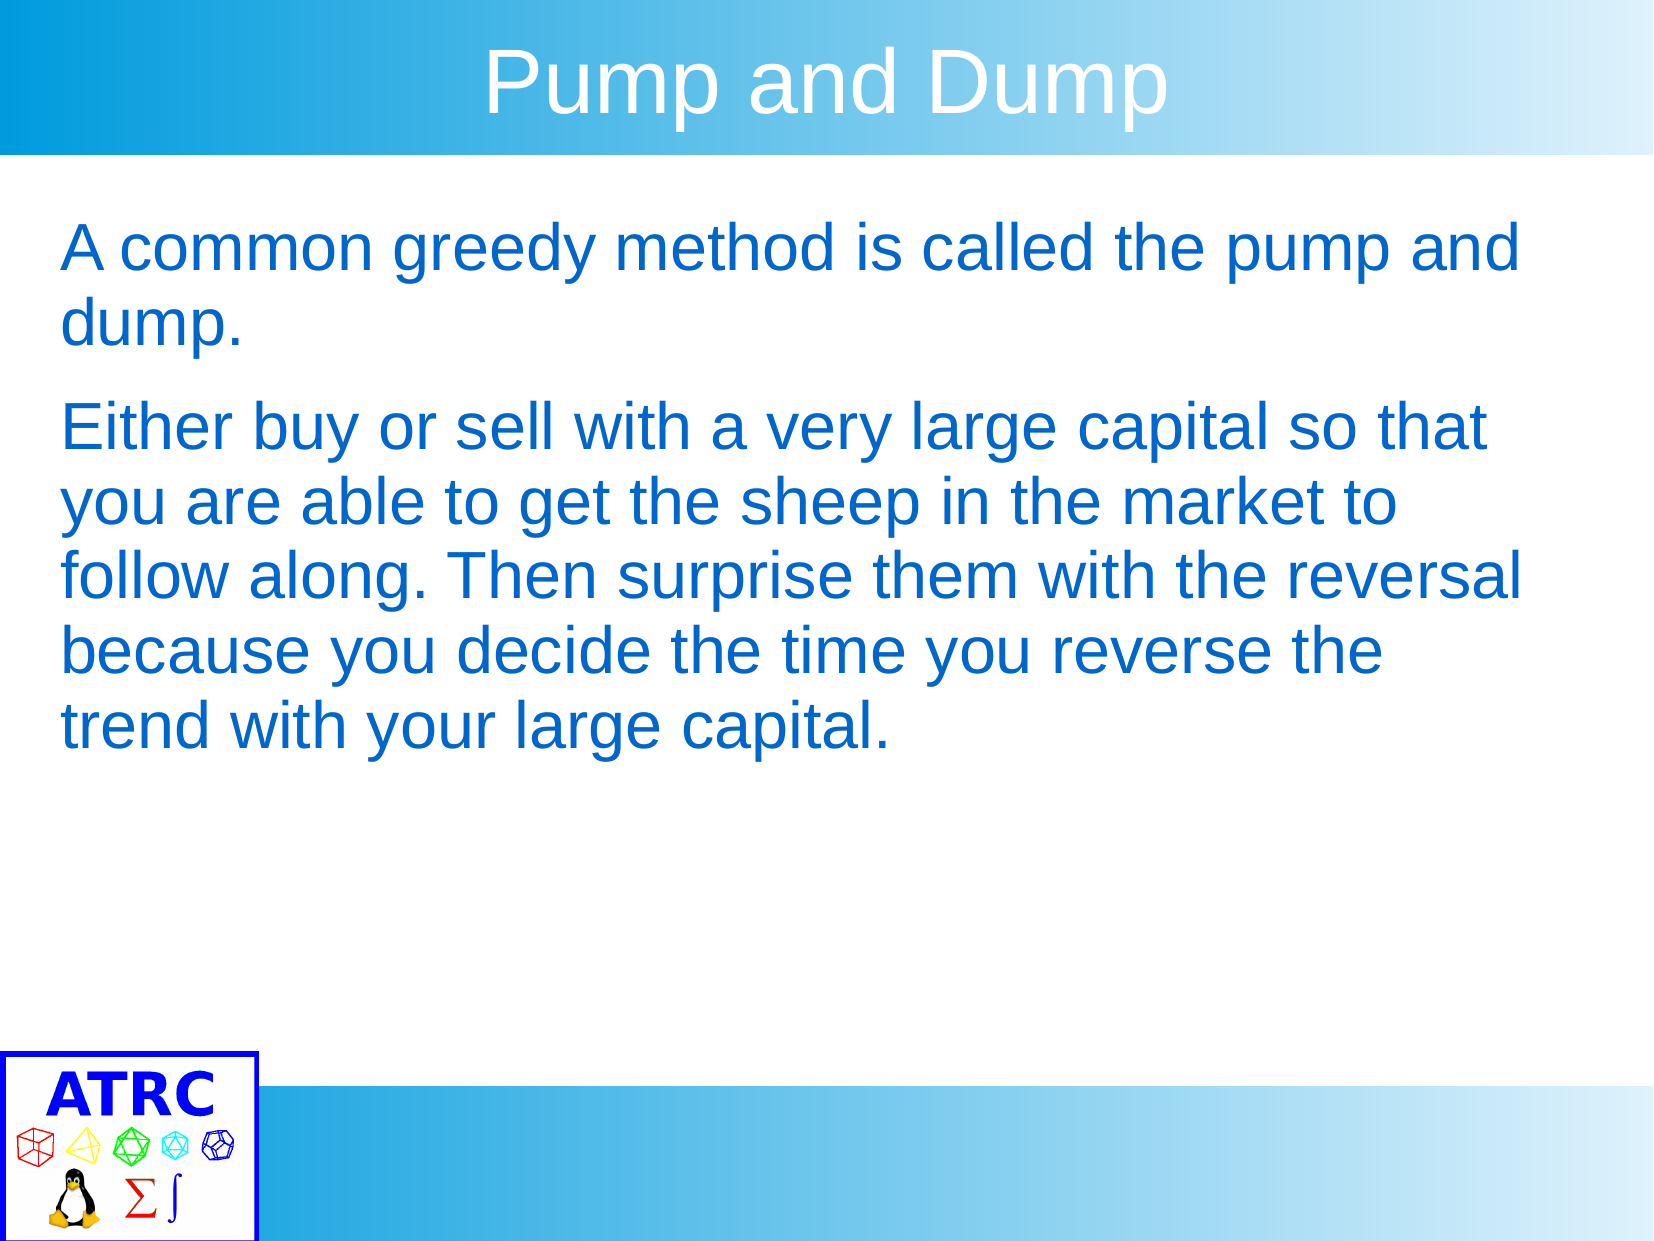

# Pump and Dump
A common greedy method is called the pump and dump.
Either buy or sell with a very large capital so that you are able to get the sheep in the market to follow along. Then surprise them with the reversal because you decide the time you reverse the trend with your large capital.